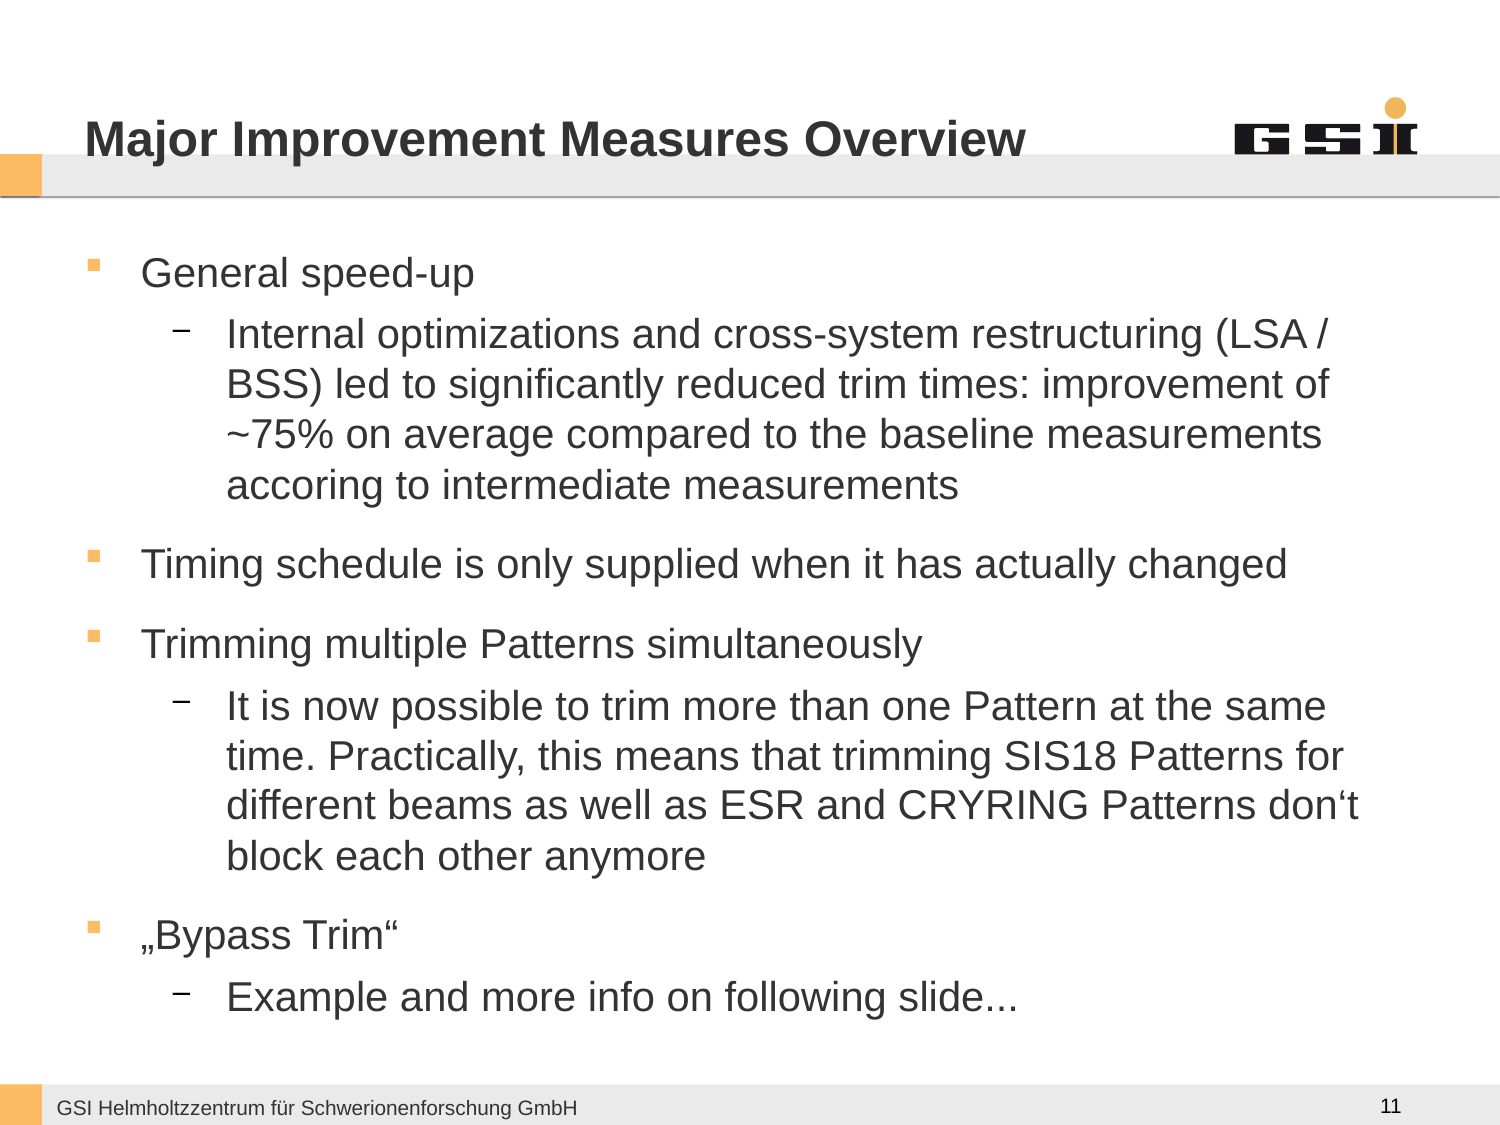

# Major Improvement Measures Overview
General speed-up
Internal optimizations and cross-system restructuring (LSA / BSS) led to significantly reduced trim times: improvement of ~75% on average compared to the baseline measurements accoring to intermediate measurements
Timing schedule is only supplied when it has actually changed
Trimming multiple Patterns simultaneously
It is now possible to trim more than one Pattern at the same time. Practically, this means that trimming SIS18 Patterns for different beams as well as ESR and CRYRING Patterns don‘t block each other anymore
„Bypass Trim“
Example and more info on following slide...